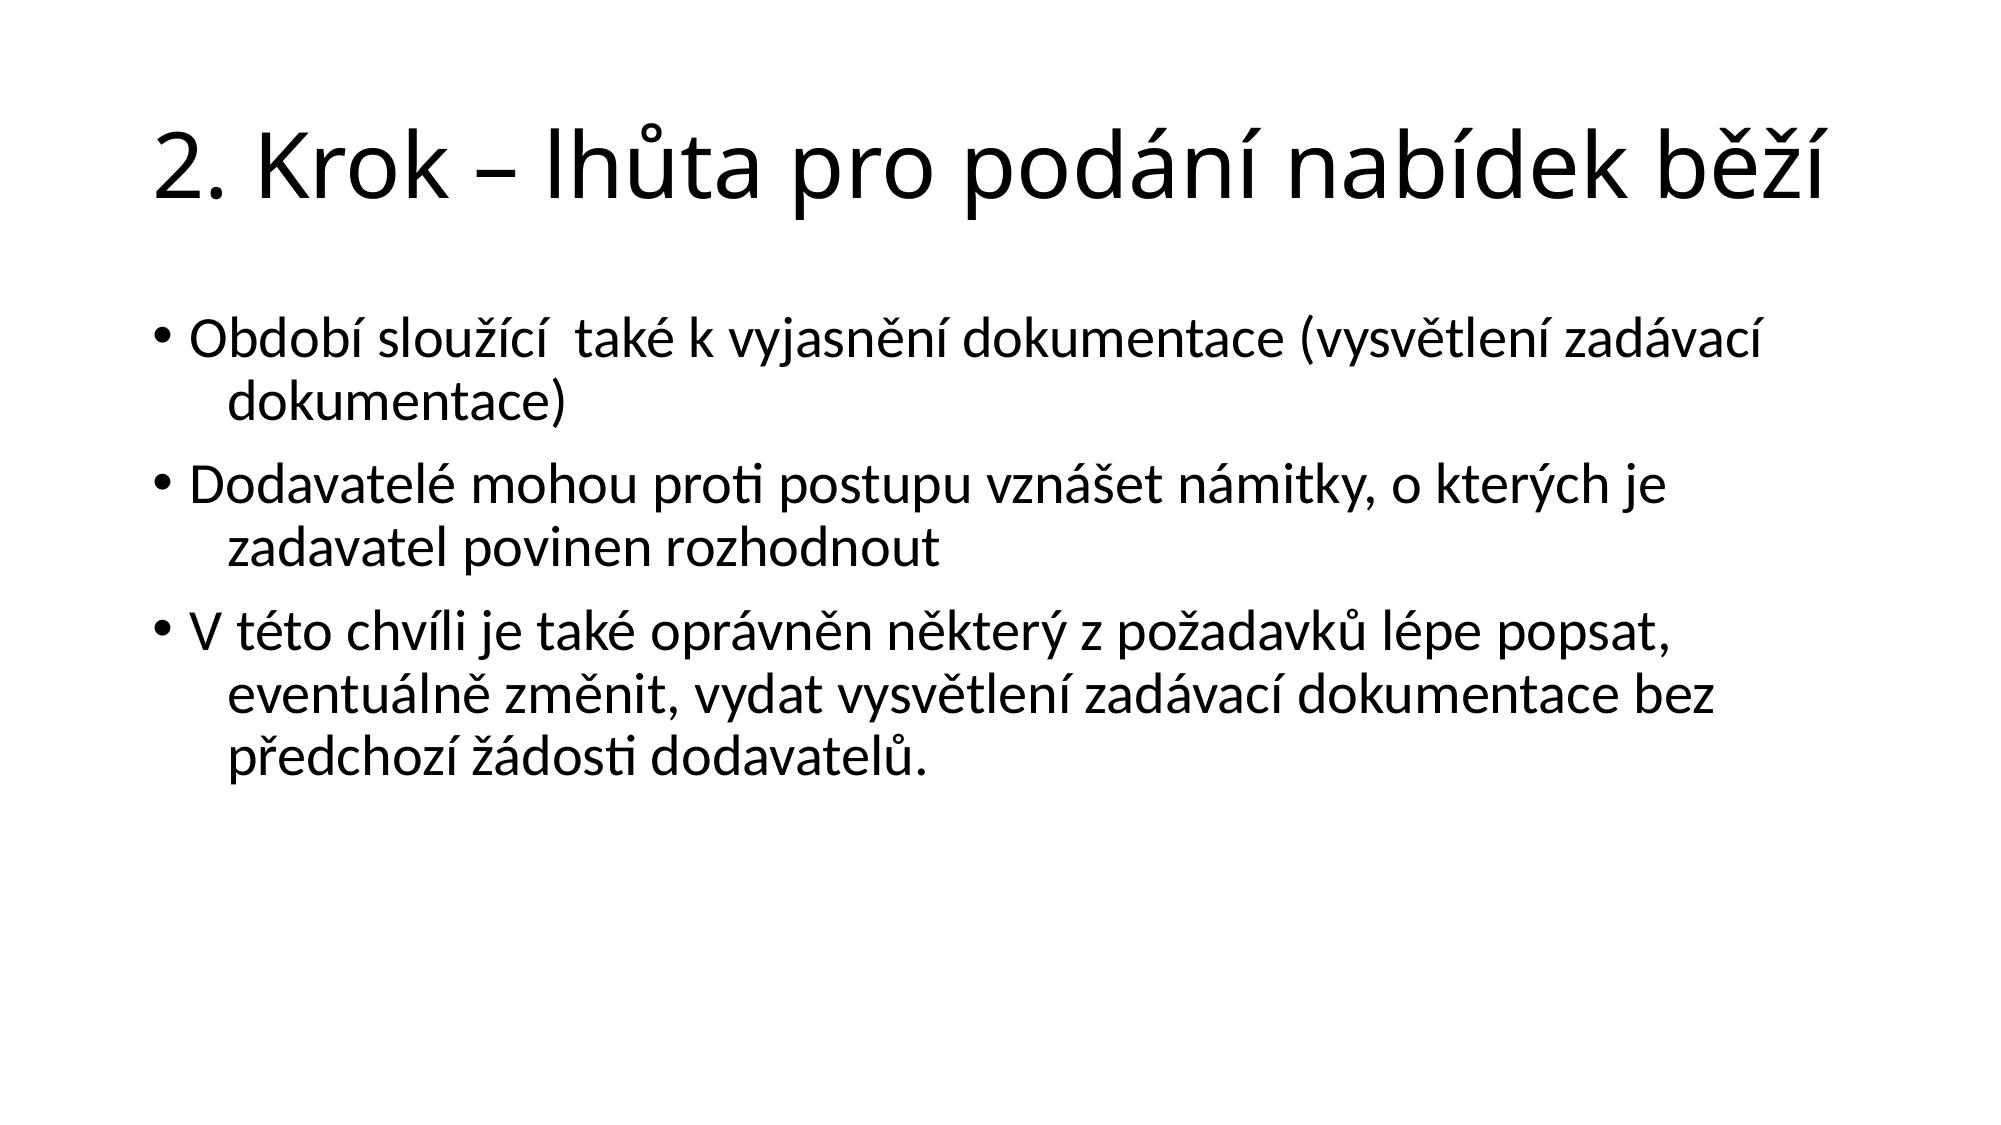

# 2. Krok – lhůta pro podání nabídek běží
Období sloužící také k vyjasnění dokumentace (vysvětlení zadávací dokumentace)
Dodavatelé mohou proti postupu vznášet námitky, o kterých je zadavatel povinen rozhodnout
V této chvíli je také oprávněn některý z požadavků lépe popsat, eventuálně změnit, vydat vysvětlení zadávací dokumentace bez předchozí žádosti dodavatelů.